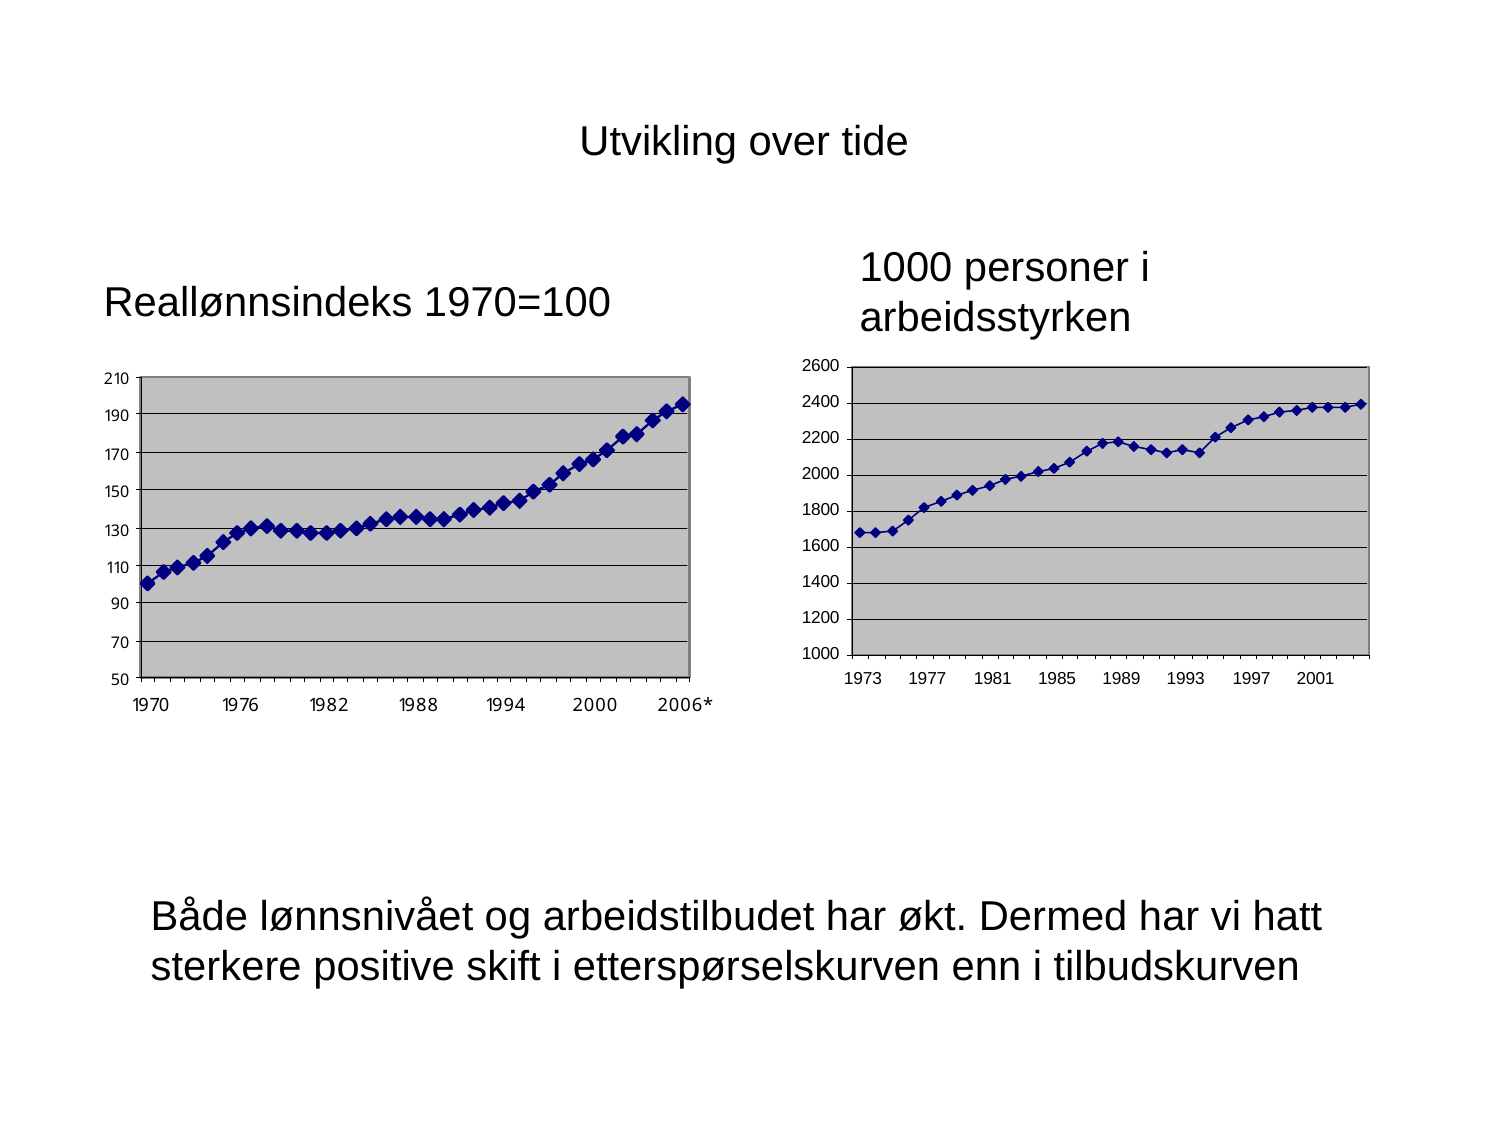

# Utvikling over tide
1000 personer i arbeidsstyrken
Reallønnsindeks 1970=100
Både lønnsnivået og arbeidstilbudet har økt. Dermed har vi hatt sterkere positive skift i etterspørselskurven enn i tilbudskurven